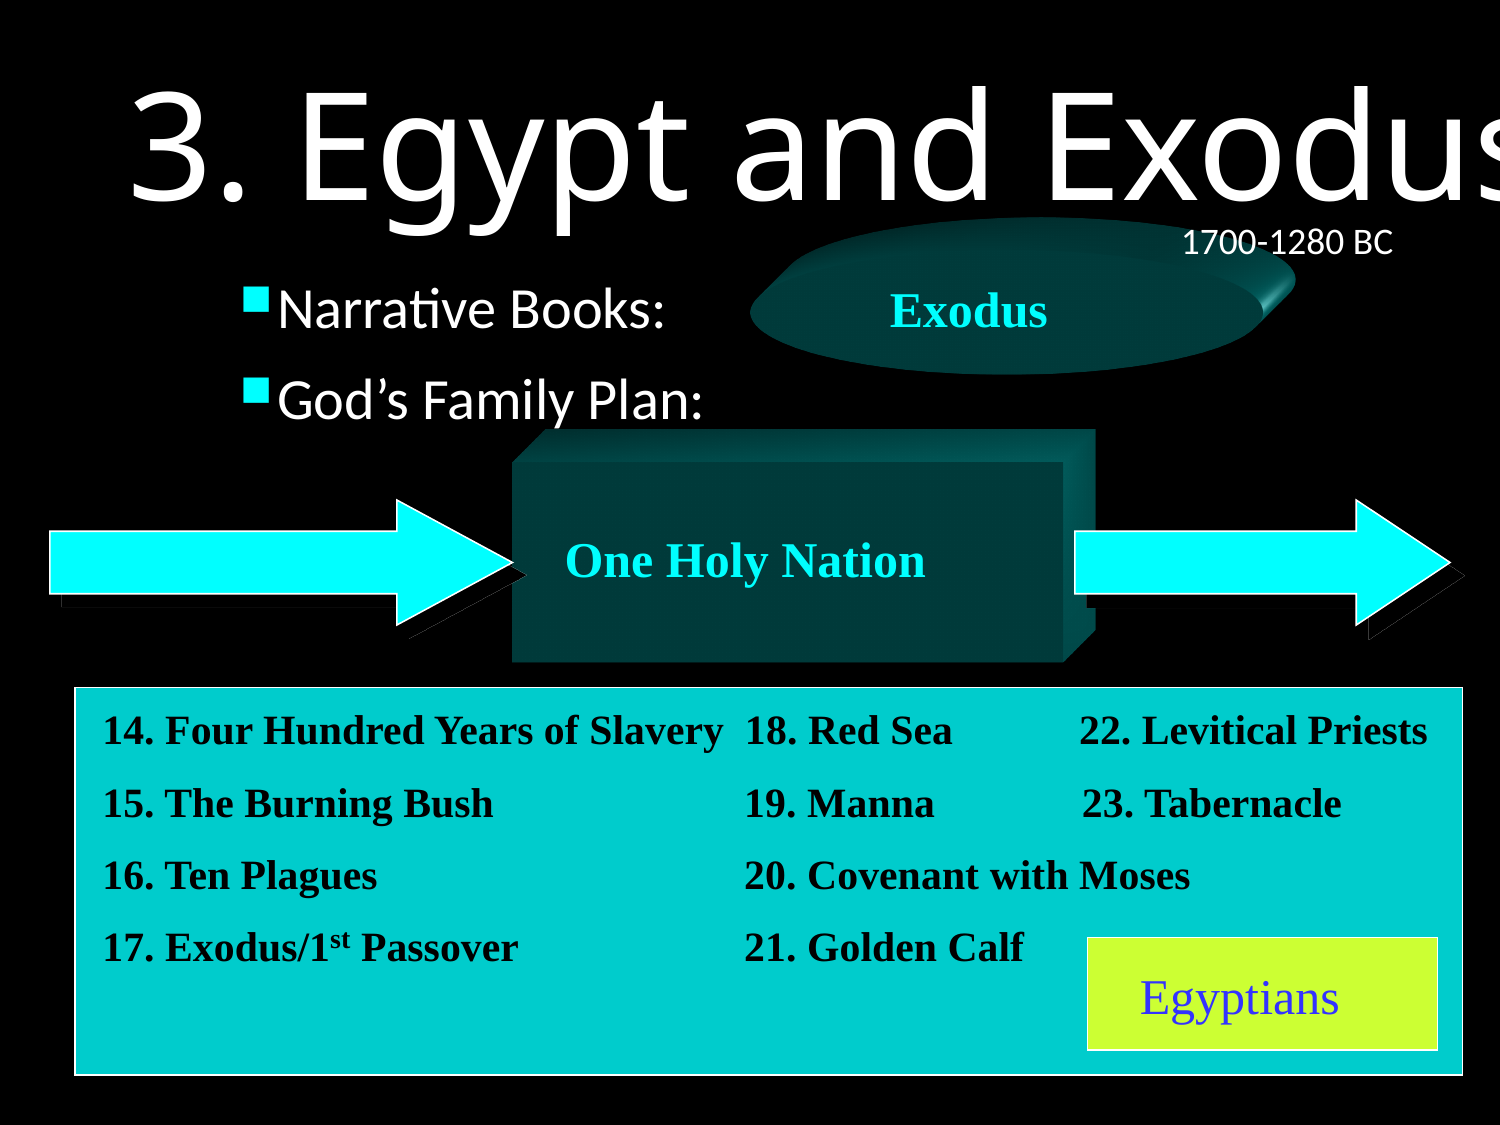

# 3. Egypt and Exodus 1700-1300 BC
1700-1280 BC
Narrative Books:
God’s Family Plan:
Exodus
One Holy Nation
14. Four Hundred Years of Slavery 18. Red Sea 22. Levitical Priests
15. The Burning Bush		 19. Manna 23. Tabernacle
16. Ten Plagues			 20. Covenant with Moses
17. Exodus/1st Passover		 21. Golden Calf
Egyptians